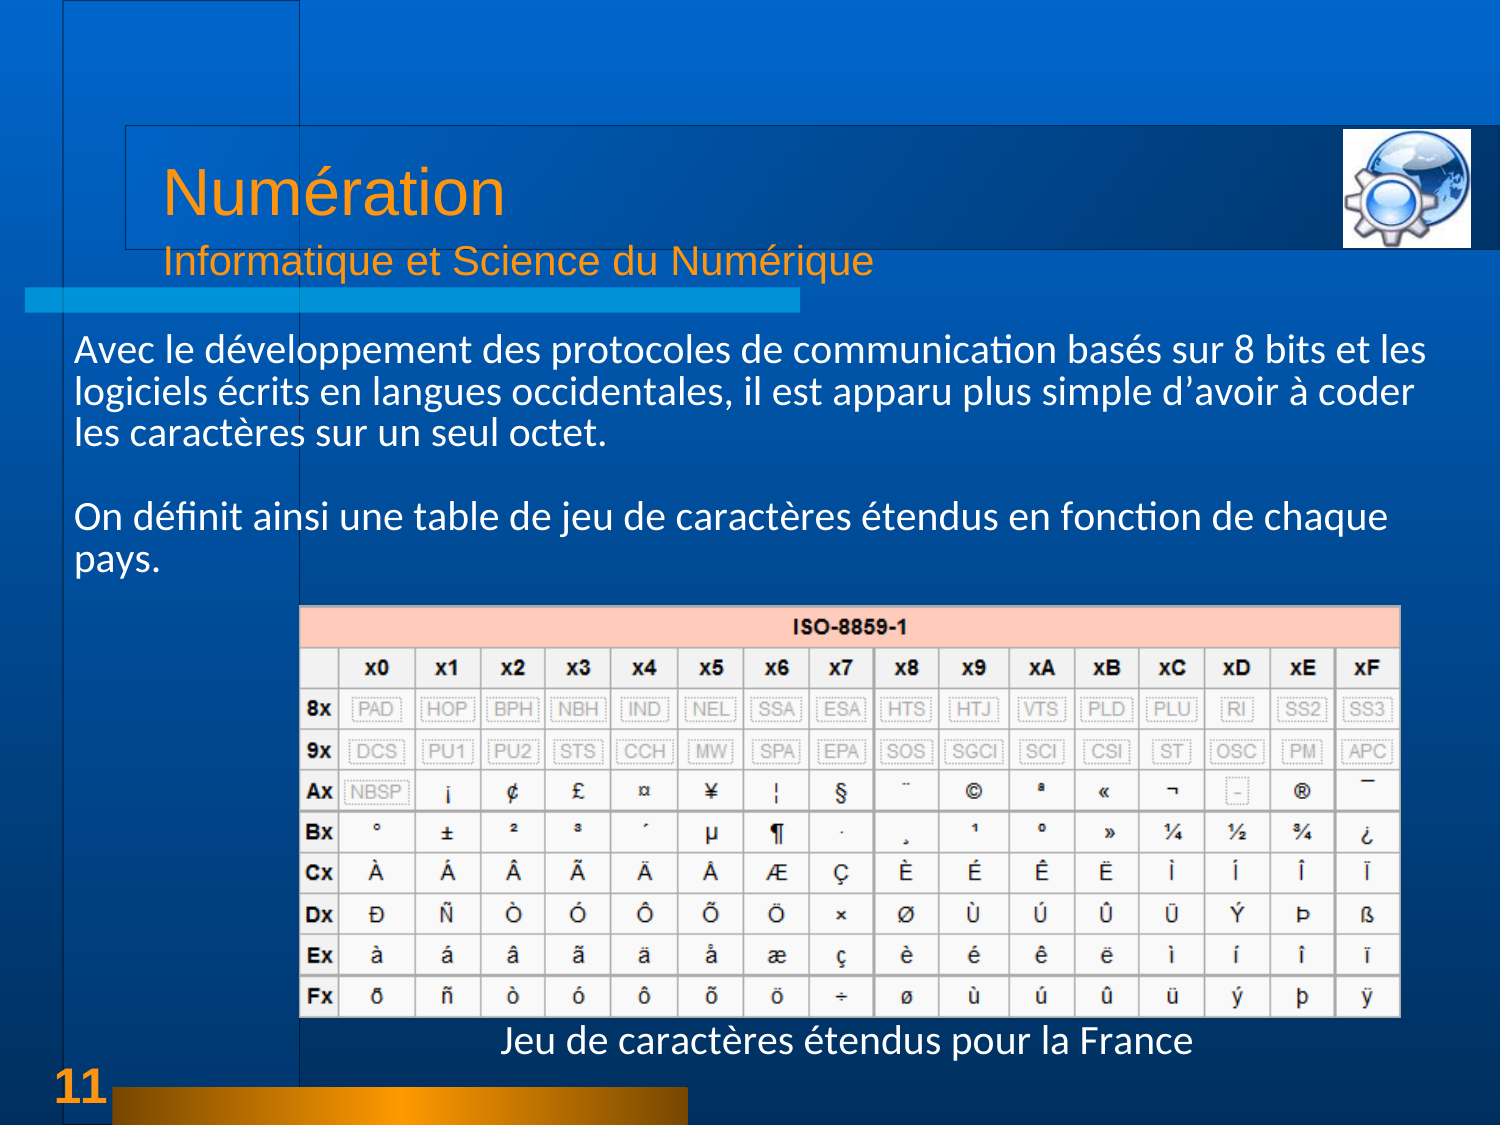

Avec le développement des protocoles de communication basés sur 8 bits et les logiciels écrits en langues occidentales, il est apparu plus simple d’avoir à coder les caractères sur un seul octet.
On définit ainsi une table de jeu de caractères étendus en fonction de chaque pays.
Jeu de caractères étendus pour la France